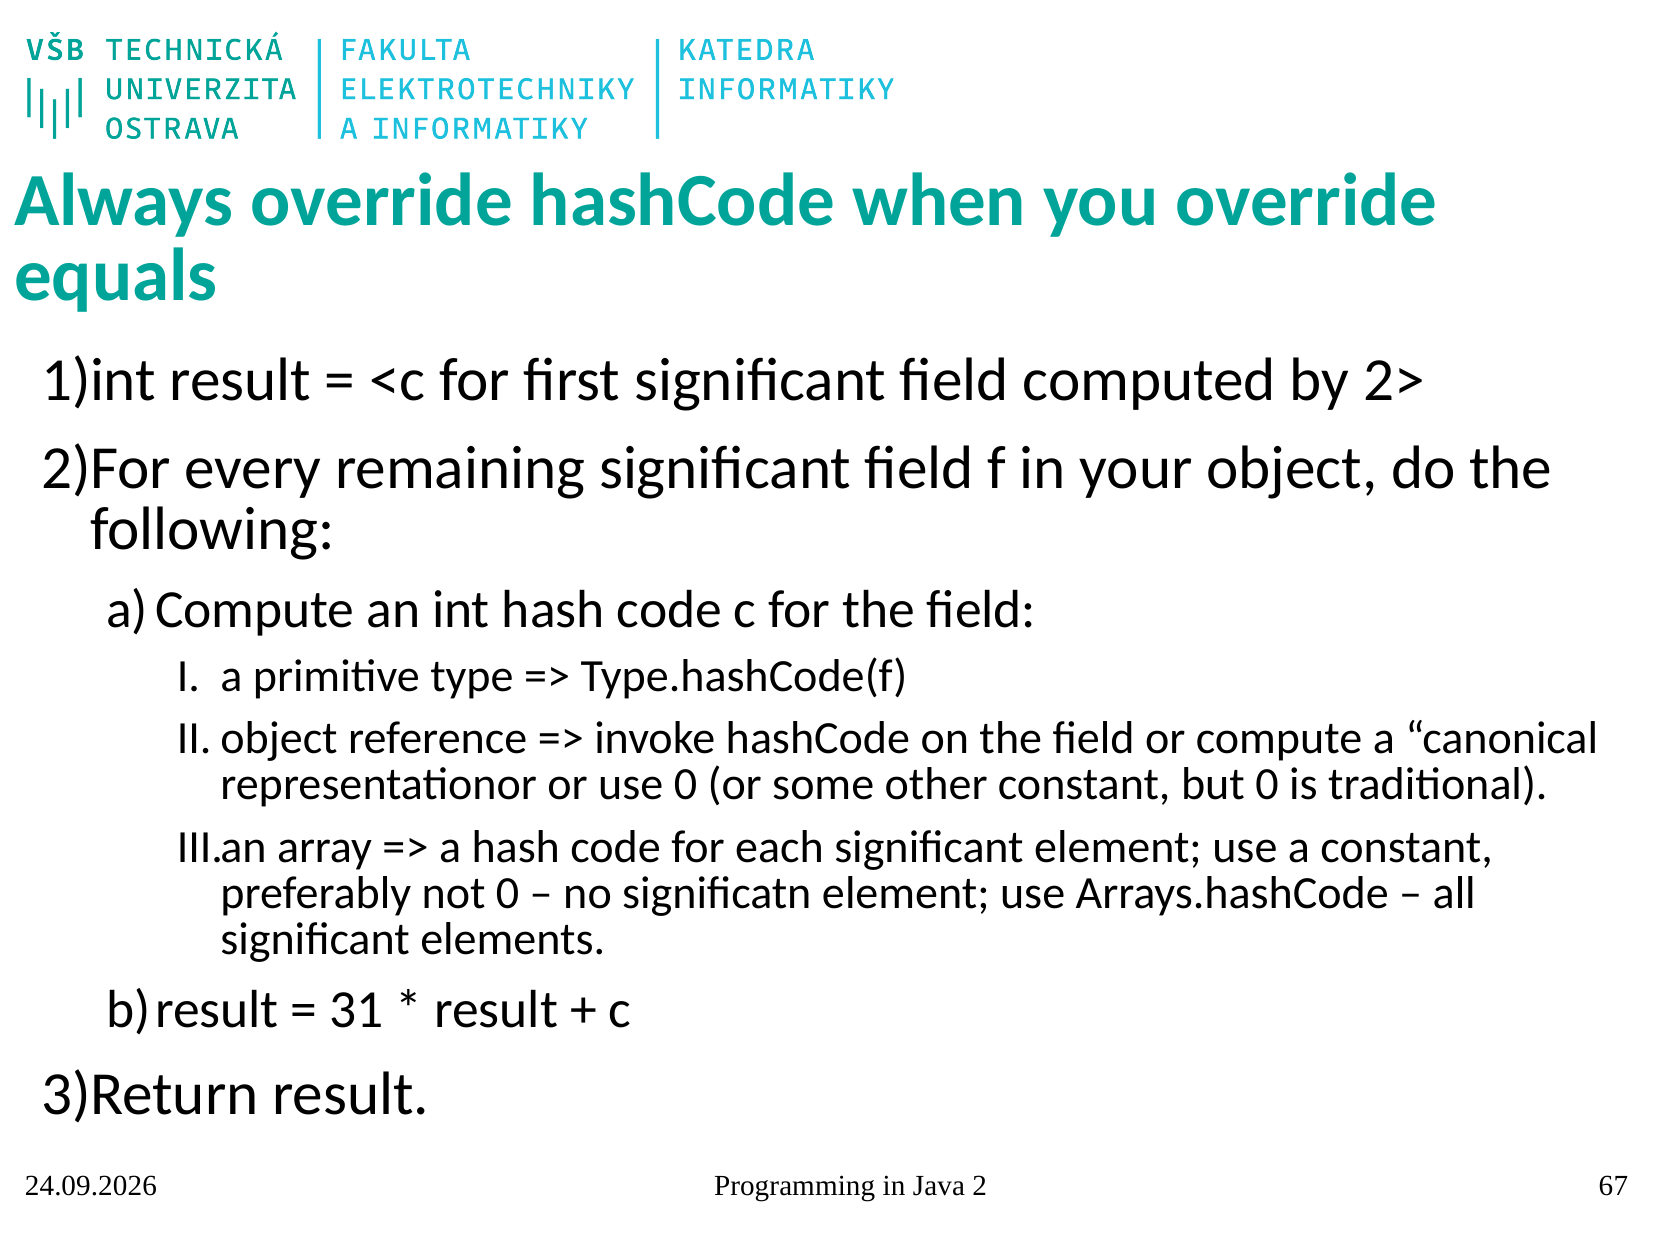

# Always override hashCode when you override equals
int result = <c for first significant field computed by 2>
For every remaining significant field f in your object, do the following:
Compute an int hash code c for the field:
a primitive type => Type.hashCode(f)
object reference => invoke hashCode on the field or compute a “canonical representationor or use 0 (or some other constant, but 0 is traditional).
an array => a hash code for each significant element; use a constant, preferably not 0 – no significatn element; use Arrays.hashCode – all significant elements.
result = 31 * result + c
Return result.
Programming in Java 2
67